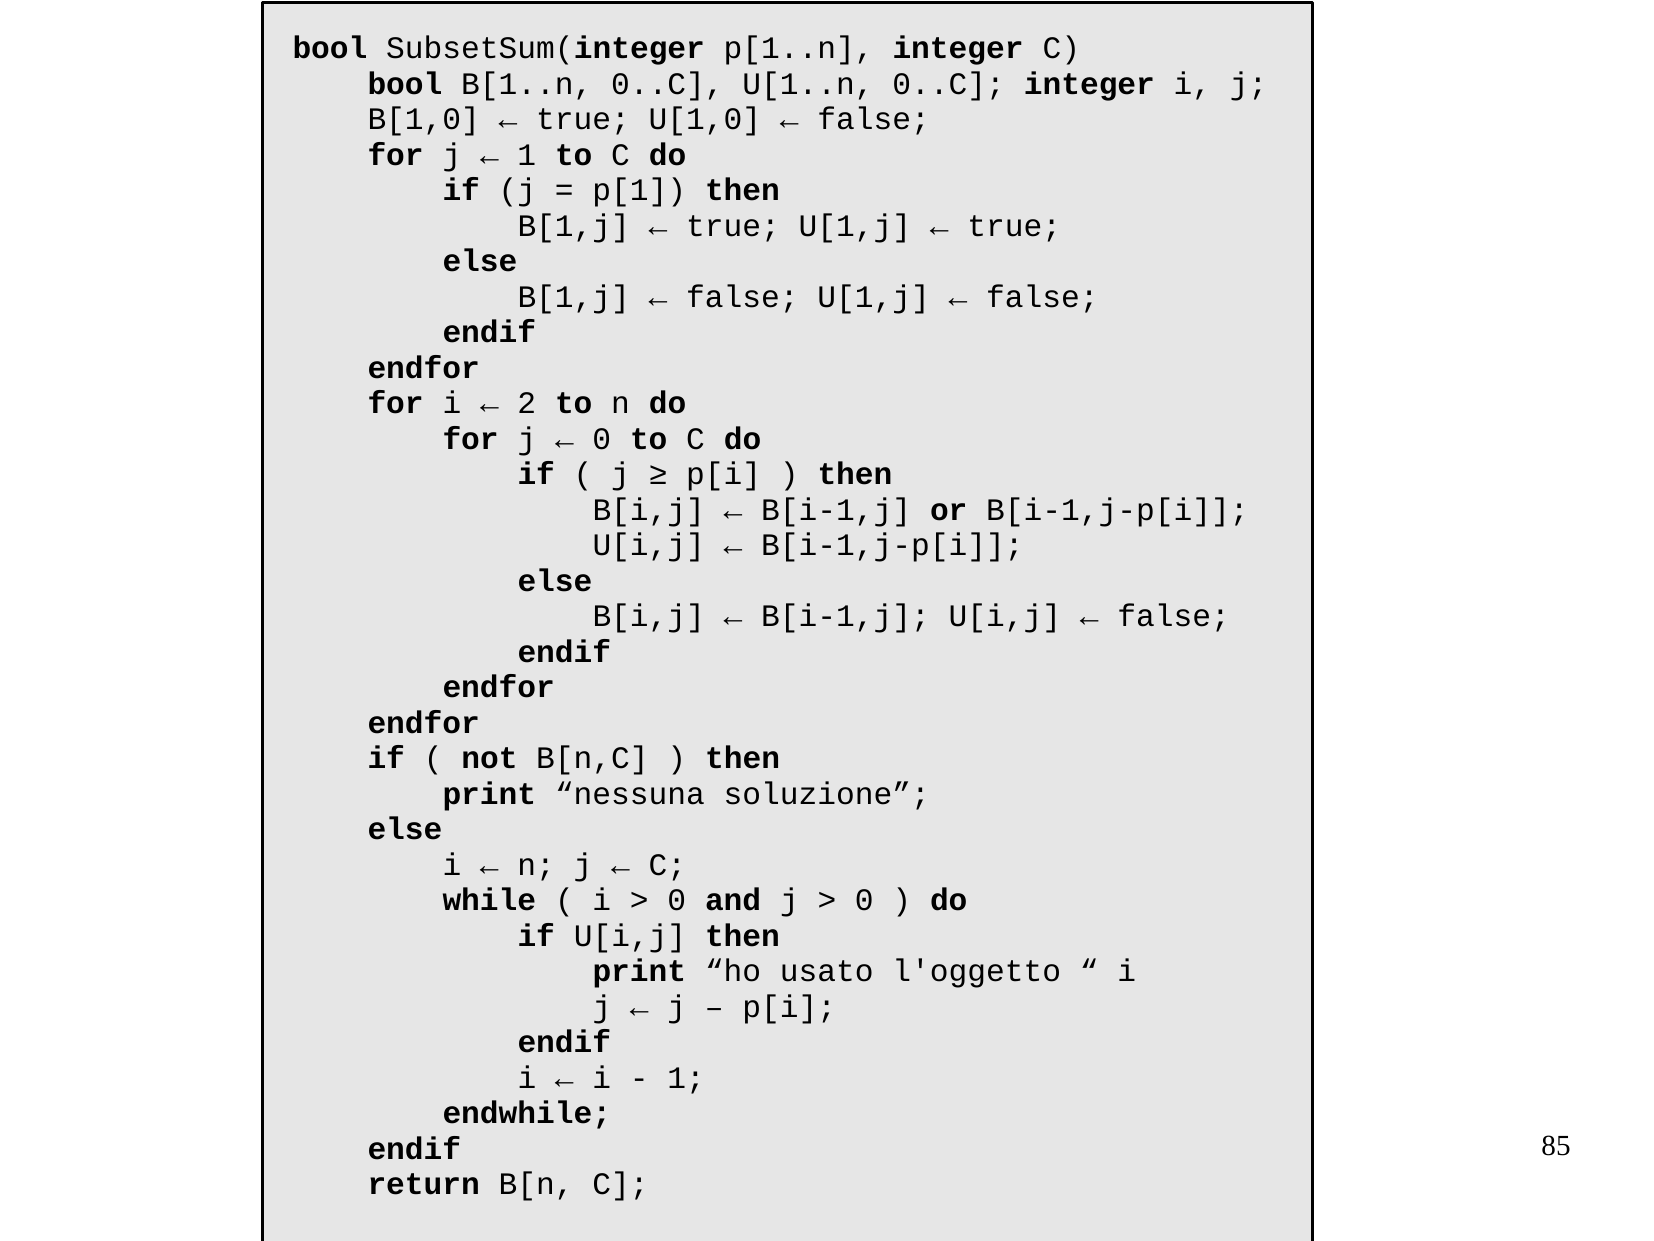

bool SubsetSum(integer p[1..n], integer C)
	bool B[1..n, 0..C], U[1..n, 0..C]; integer i, j;
	B[1,0] ← true; U[1,0] ← false;
	for j ← 1 to C do
		if (j = p[1]) then
			B[1,j] ← true; U[1,j] ← true;
		else
			B[1,j] ← false; U[1,j] ← false;
		endif
	endfor
	for i ← 2 to n do
		for j ← 0 to C do
			if ( j ≥ p[i] ) then
				B[i,j] ← B[i-1,j] or B[i-1,j-p[i]];
				U[i,j] ← B[i-1,j-p[i]];
			else
				B[i,j] ← B[i-1,j]; U[i,j] ← false;
			endif
		endfor
	endfor
	if ( not B[n,C] ) then
		print “nessuna soluzione”;
	else
		i ← n; j ← C;
		while ( i > 0 and j > 0 ) do
			if U[i,j] then
				print “ho usato l'oggetto “ i
				j ← j – p[i];
			endif
			i ← i - 1;
		endwhile;
	endif
	return B[n, C];
Programmazione Dinamica
85